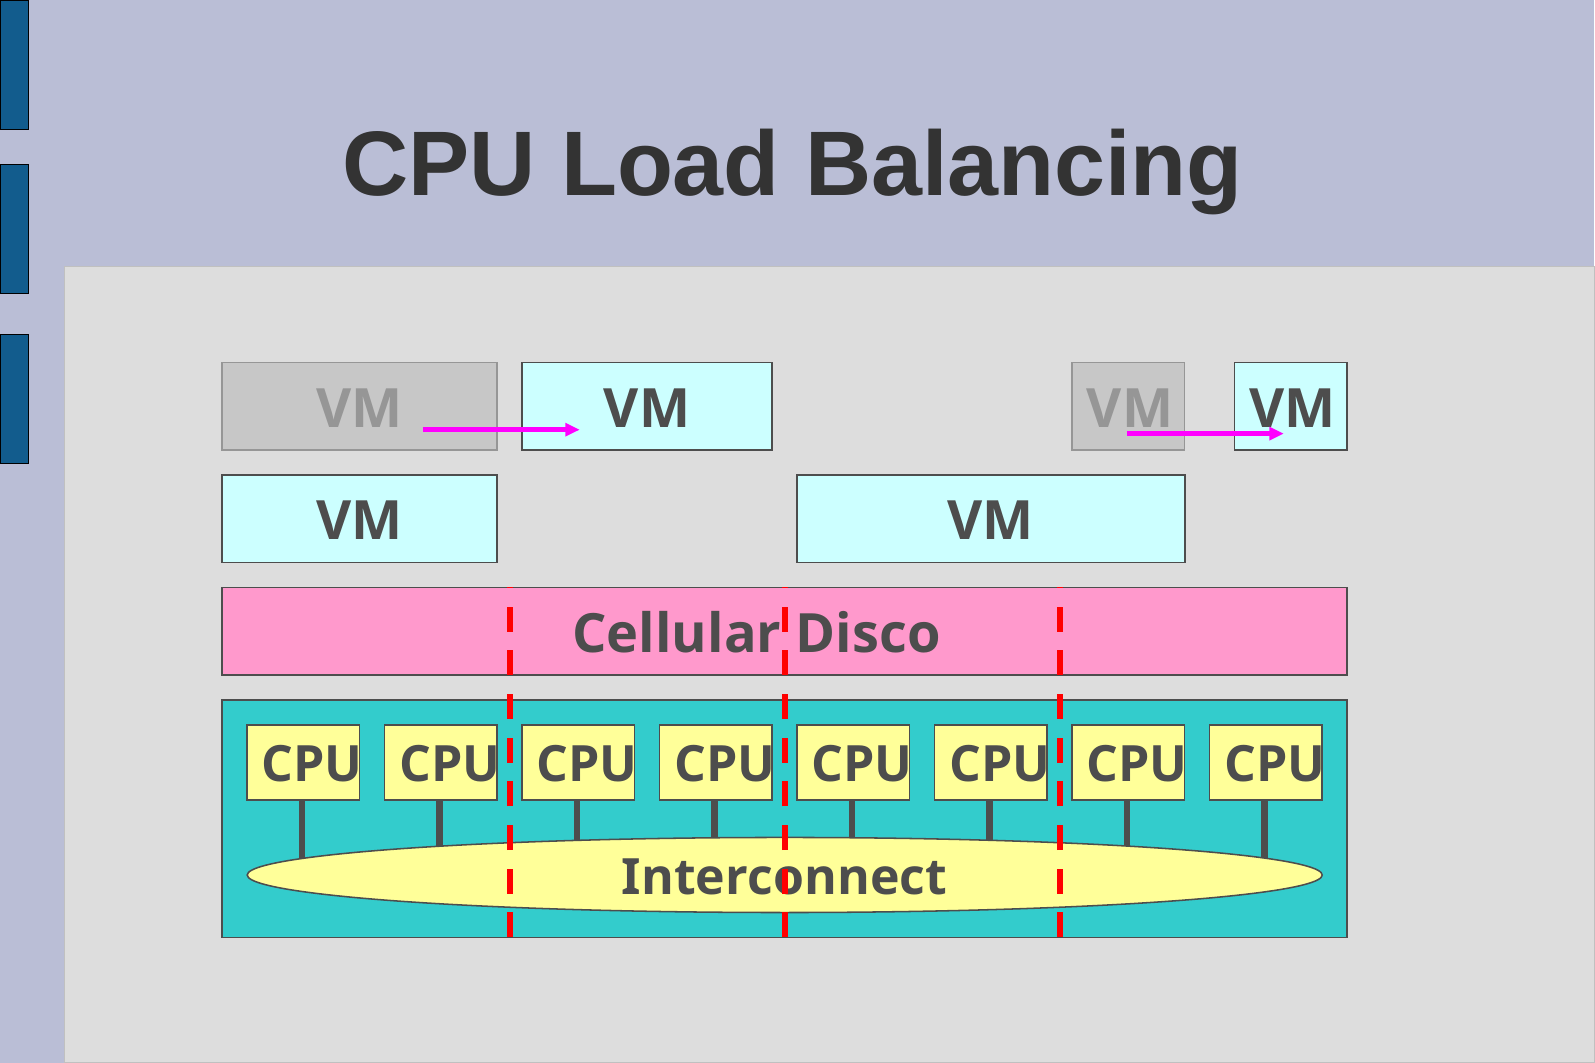

# CPU Load Balancing
VM
VM
VM
VM
VM
VM
 Cellular Disco
CPU
CPU
CPU
CPU
CPU
CPU
CPU
CPU
Interconnect